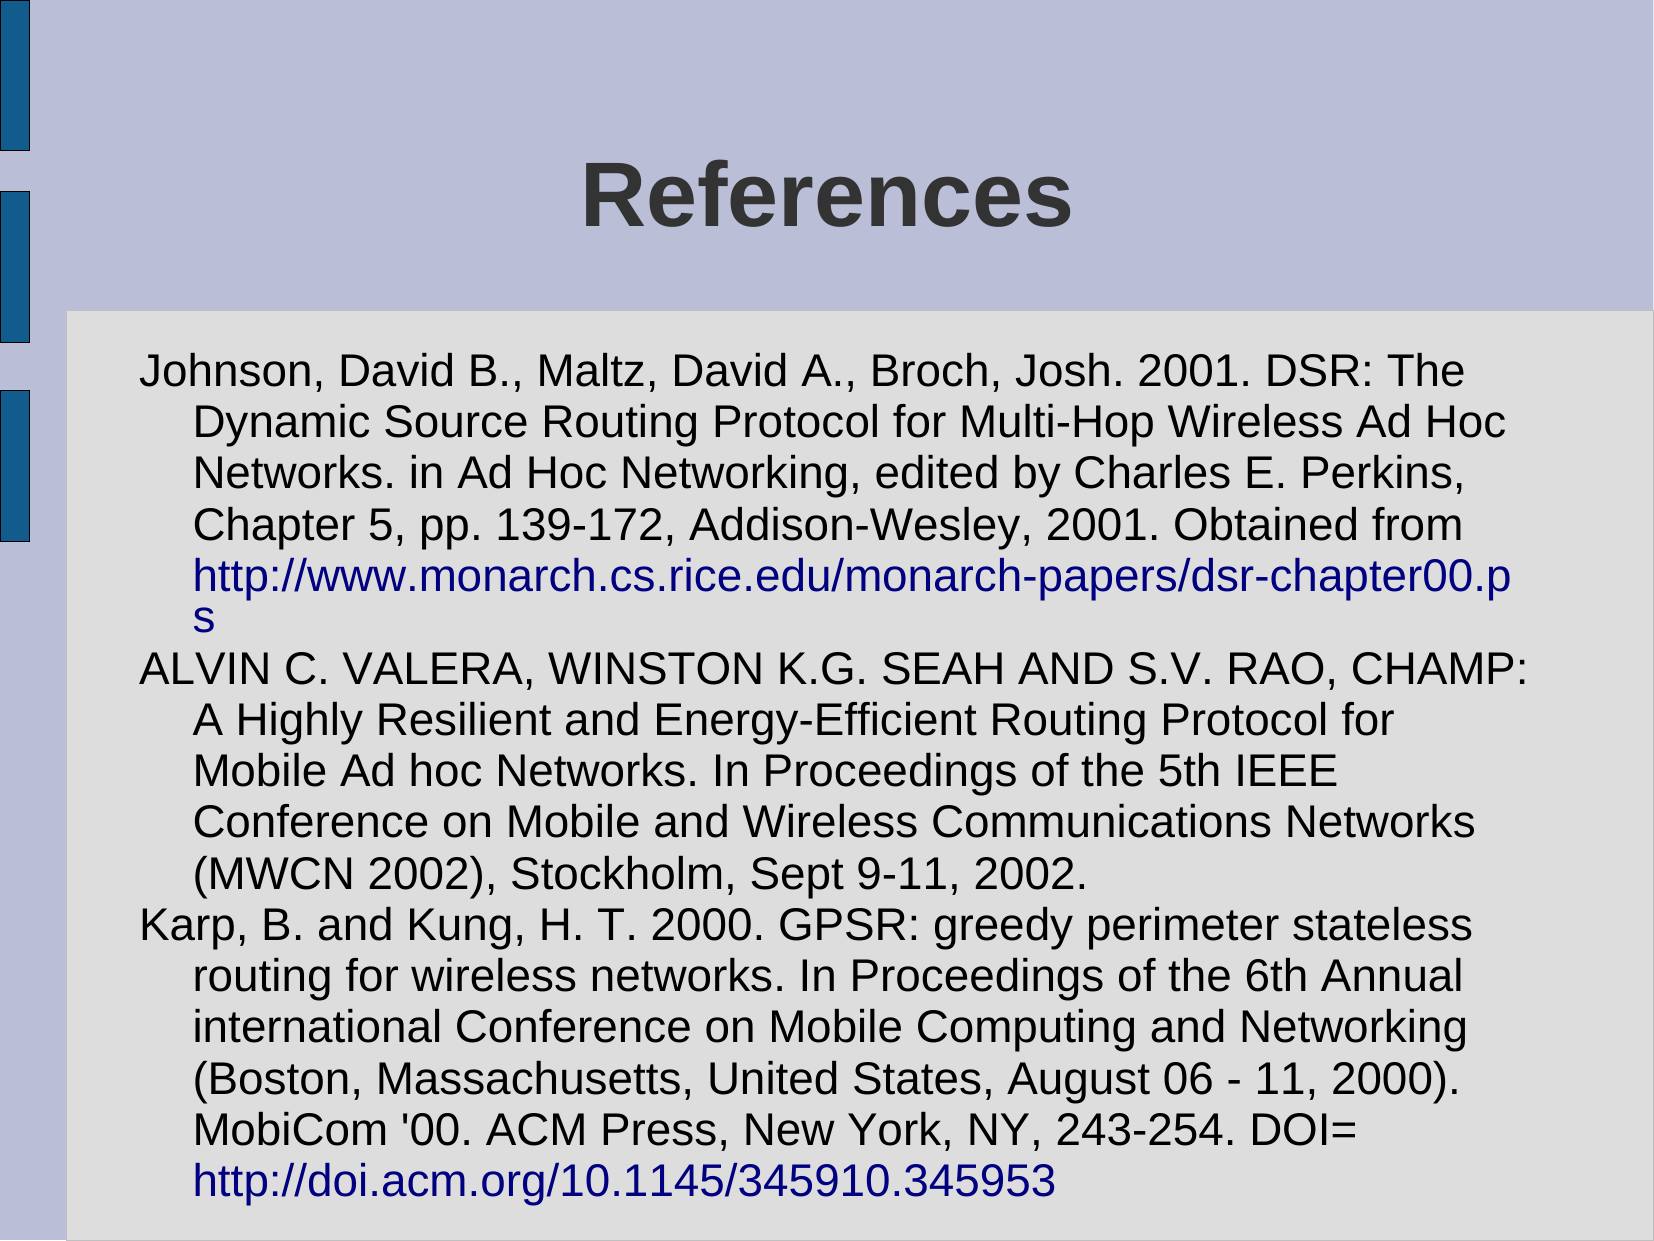

# References
Johnson, David B., Maltz, David A., Broch, Josh. 2001. DSR: The Dynamic Source Routing Protocol for Multi-Hop Wireless Ad Hoc Networks. in Ad Hoc Networking, edited by Charles E. Perkins, Chapter 5, pp. 139-172, Addison-Wesley, 2001. Obtained from http://www.monarch.cs.rice.edu/monarch-papers/dsr-chapter00.ps
ALVIN C. VALERA, WINSTON K.G. SEAH AND S.V. RAO, CHAMP: A Highly Resilient and Energy-Efficient Routing Protocol for Mobile Ad hoc Networks. In Proceedings of the 5th IEEE Conference on Mobile and Wireless Communications Networks (MWCN 2002), Stockholm, Sept 9-11, 2002.
Karp, B. and Kung, H. T. 2000. GPSR: greedy perimeter stateless routing for wireless networks. In Proceedings of the 6th Annual international Conference on Mobile Computing and Networking (Boston, Massachusetts, United States, August 06 - 11, 2000). MobiCom '00. ACM Press, New York, NY, 243-254. DOI= http://doi.acm.org/10.1145/345910.345953